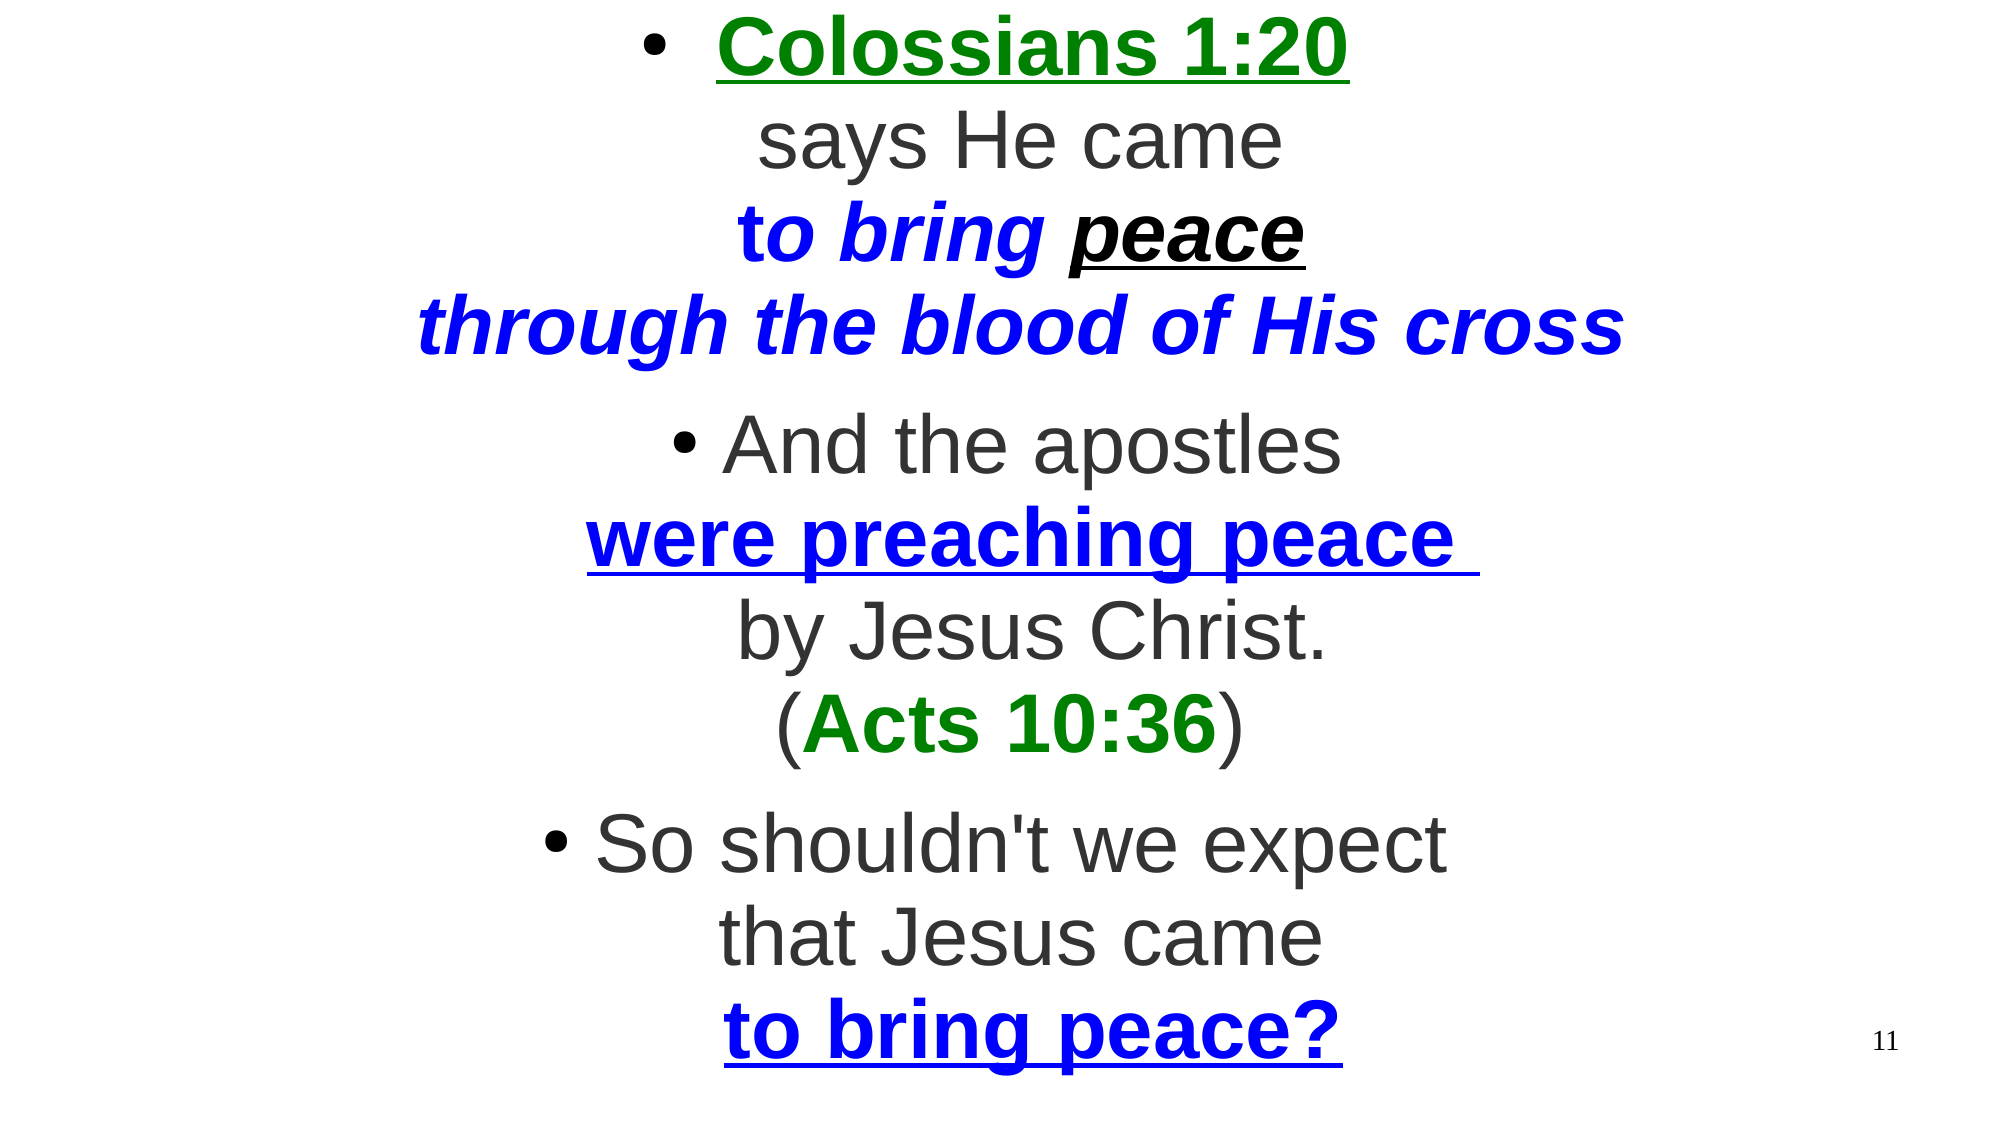

# Colossians 1:20  says He came to bring peace through the blood of His cross
And the apostles
were preaching peace
by Jesus Christ.
(Acts 10:36)
So shouldn't we expect
that Jesus came
to bring peace?
11